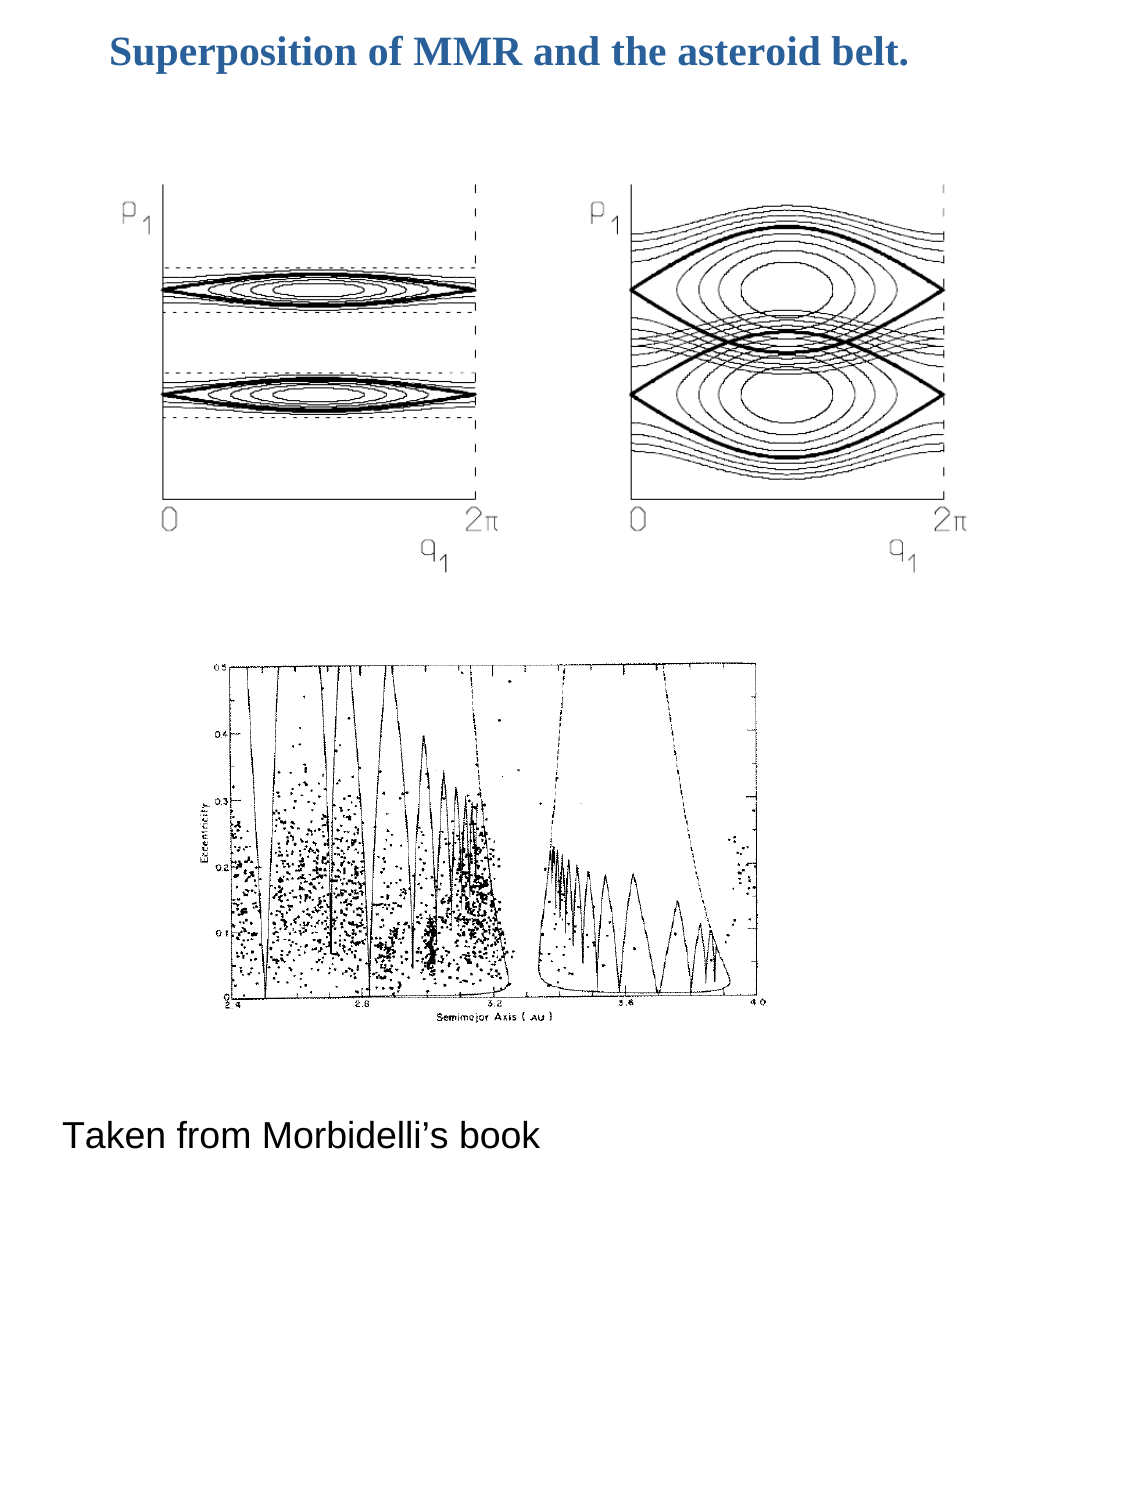

Superposition of MMR and the asteroid belt.
Taken from Morbidelli’s book